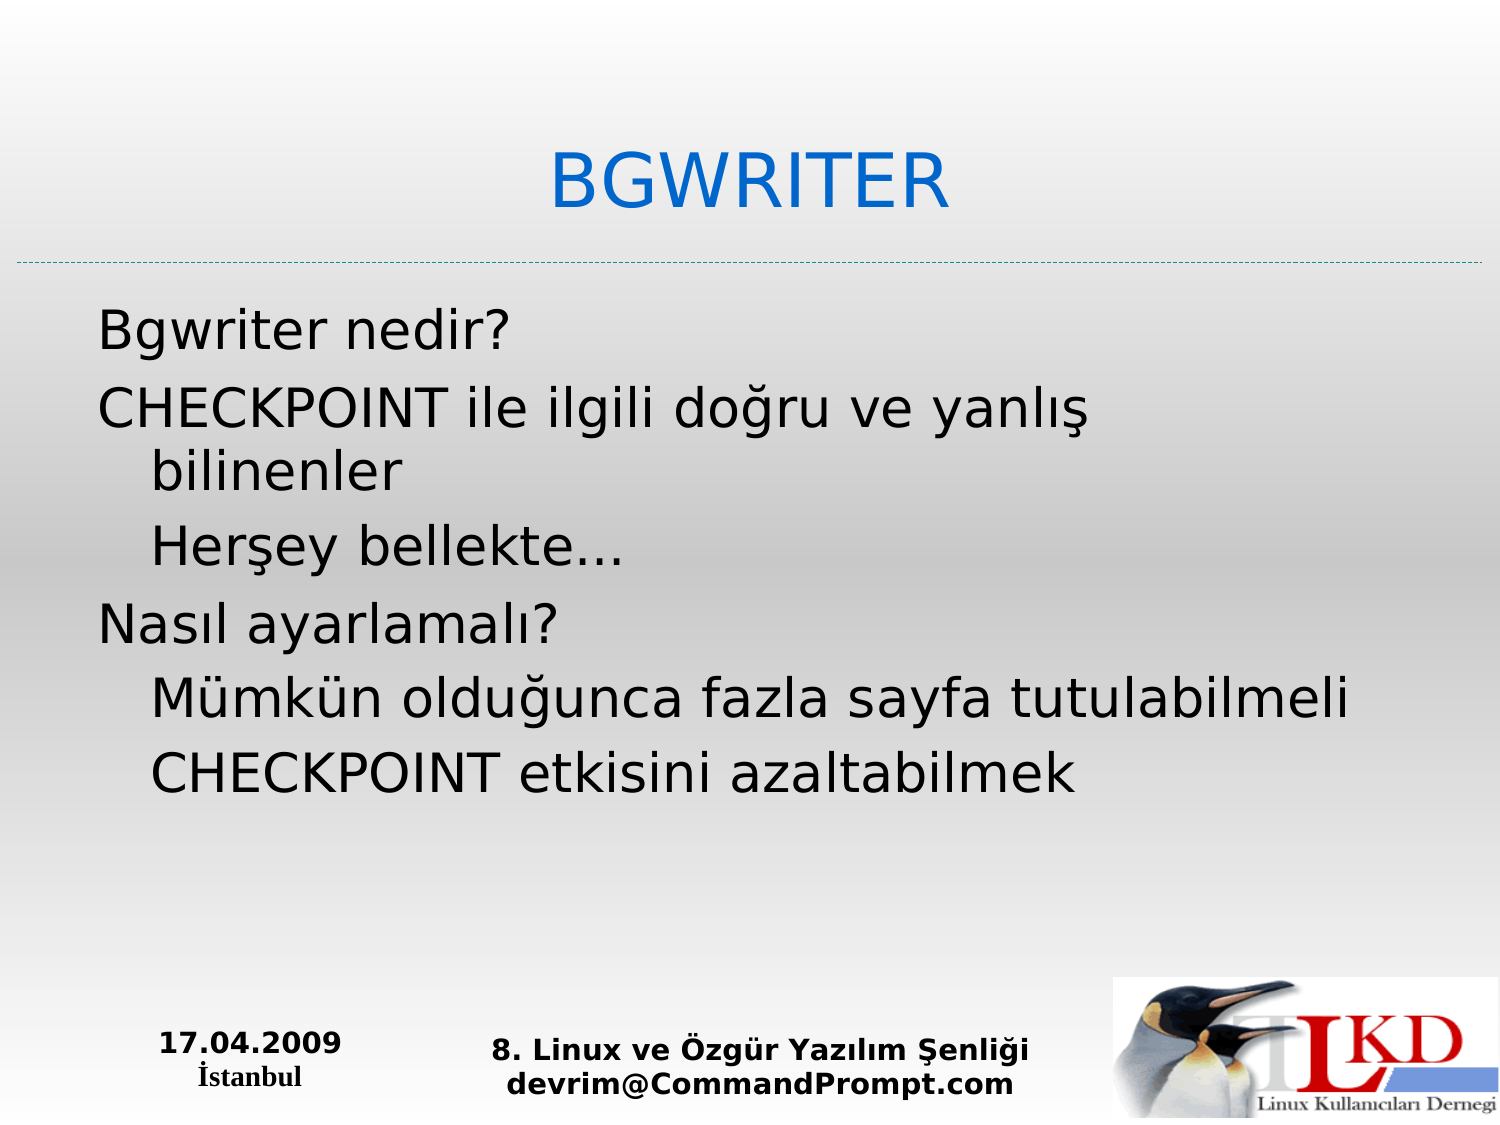

# BGWRITER
Bgwriter nedir?
CHECKPOINT ile ilgili doğru ve yanlış
bilinenler
Herşey bellekte...
Nasıl ayarlamalı?
Mümkün olduğunca fazla sayfa tutulabilmeli
CHECKPOINT etkisini azaltabilmek